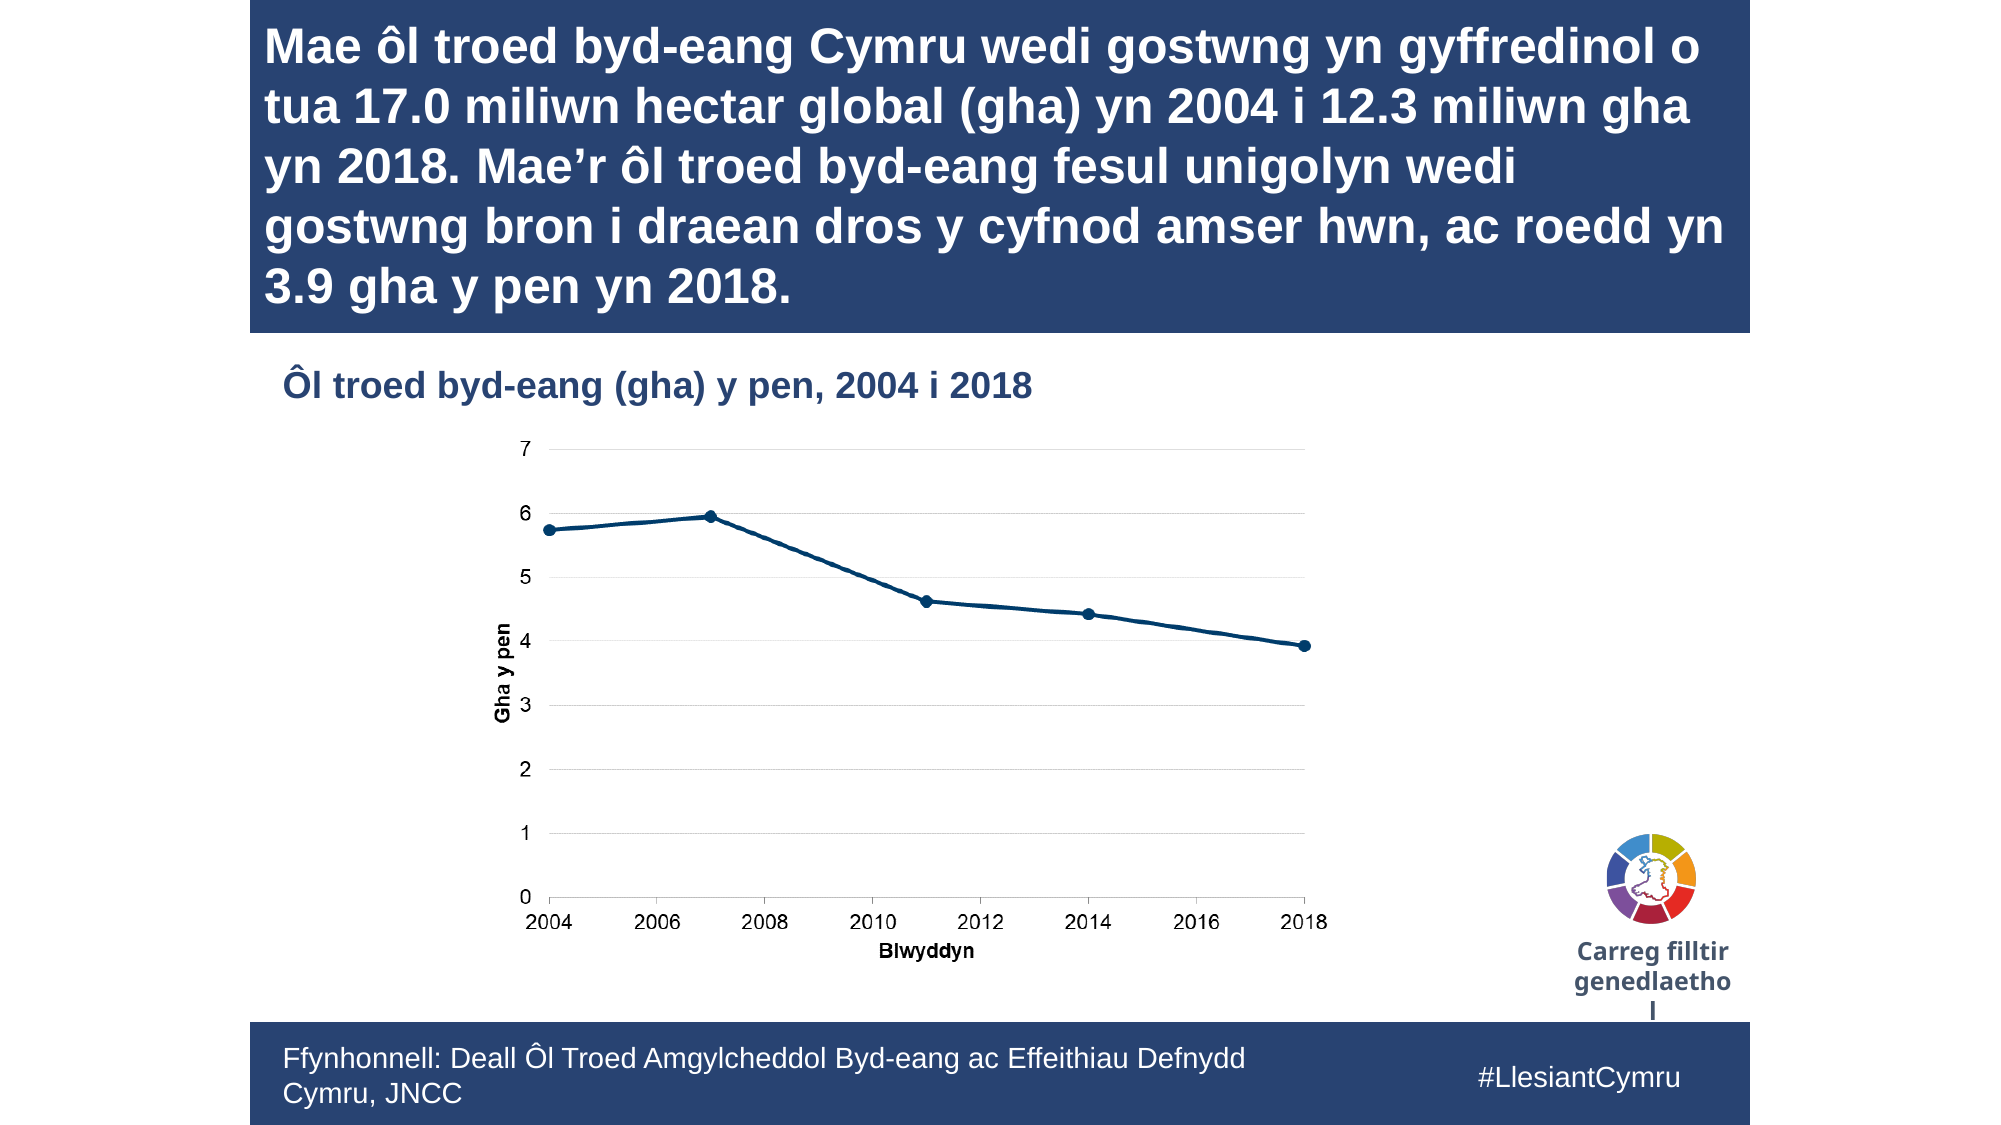

# Mae ôl troed byd-eang Cymru wedi gostwng yn gyffredinol o tua 17.0 miliwn hectar global (gha) yn 2004 i 12.3 miliwn gha yn 2018. Mae’r ôl troed byd-eang fesul unigolyn wedi gostwng bron i draean dros y cyfnod amser hwn, ac roedd yn 3.9 gha y pen yn 2018.
Ôl troed byd-eang (gha) y pen, 2004 i 2018
Carreg filltir genedlaethol
Ffynhonnell: Deall Ôl Troed Amgylcheddol Byd-eang ac Effeithiau Defnydd Cymru, JNCC
#LlesiantCymru